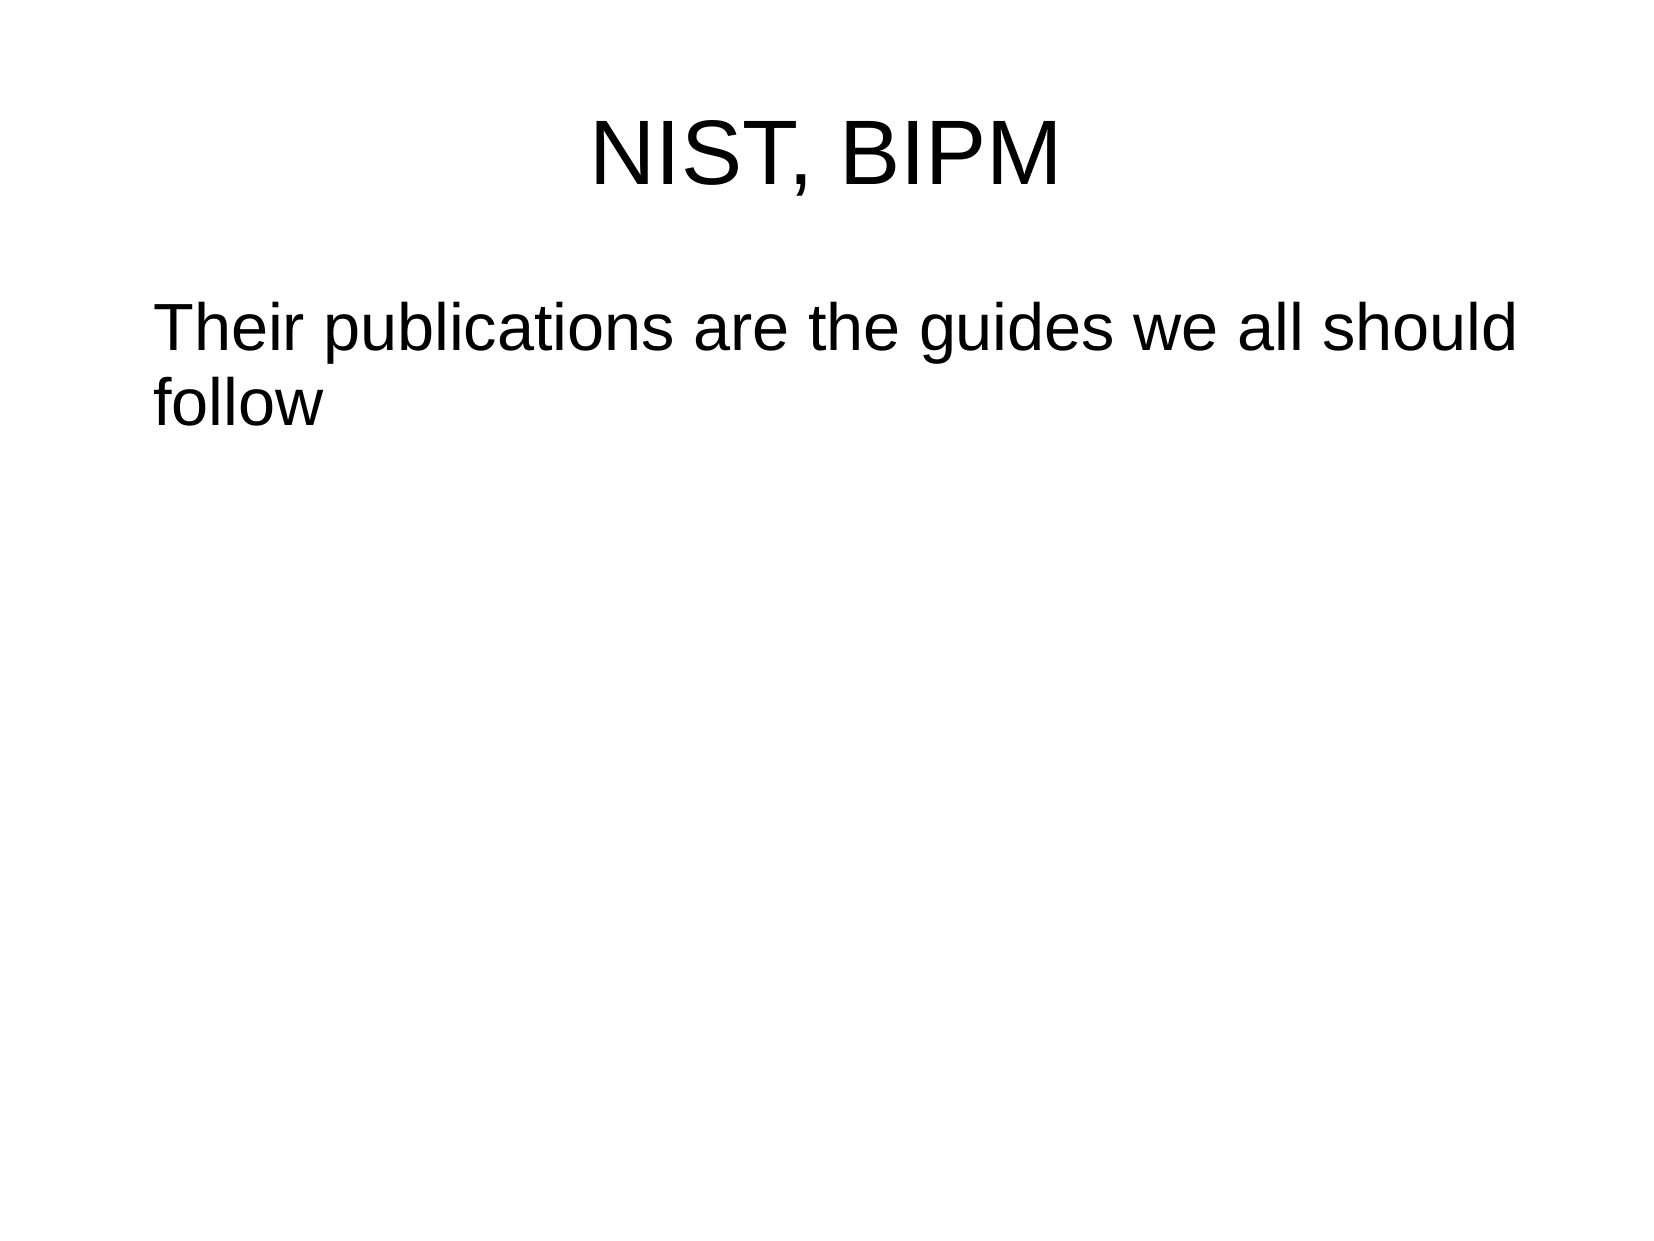

# NIST, BIPM
Their publications are the guides we all should follow